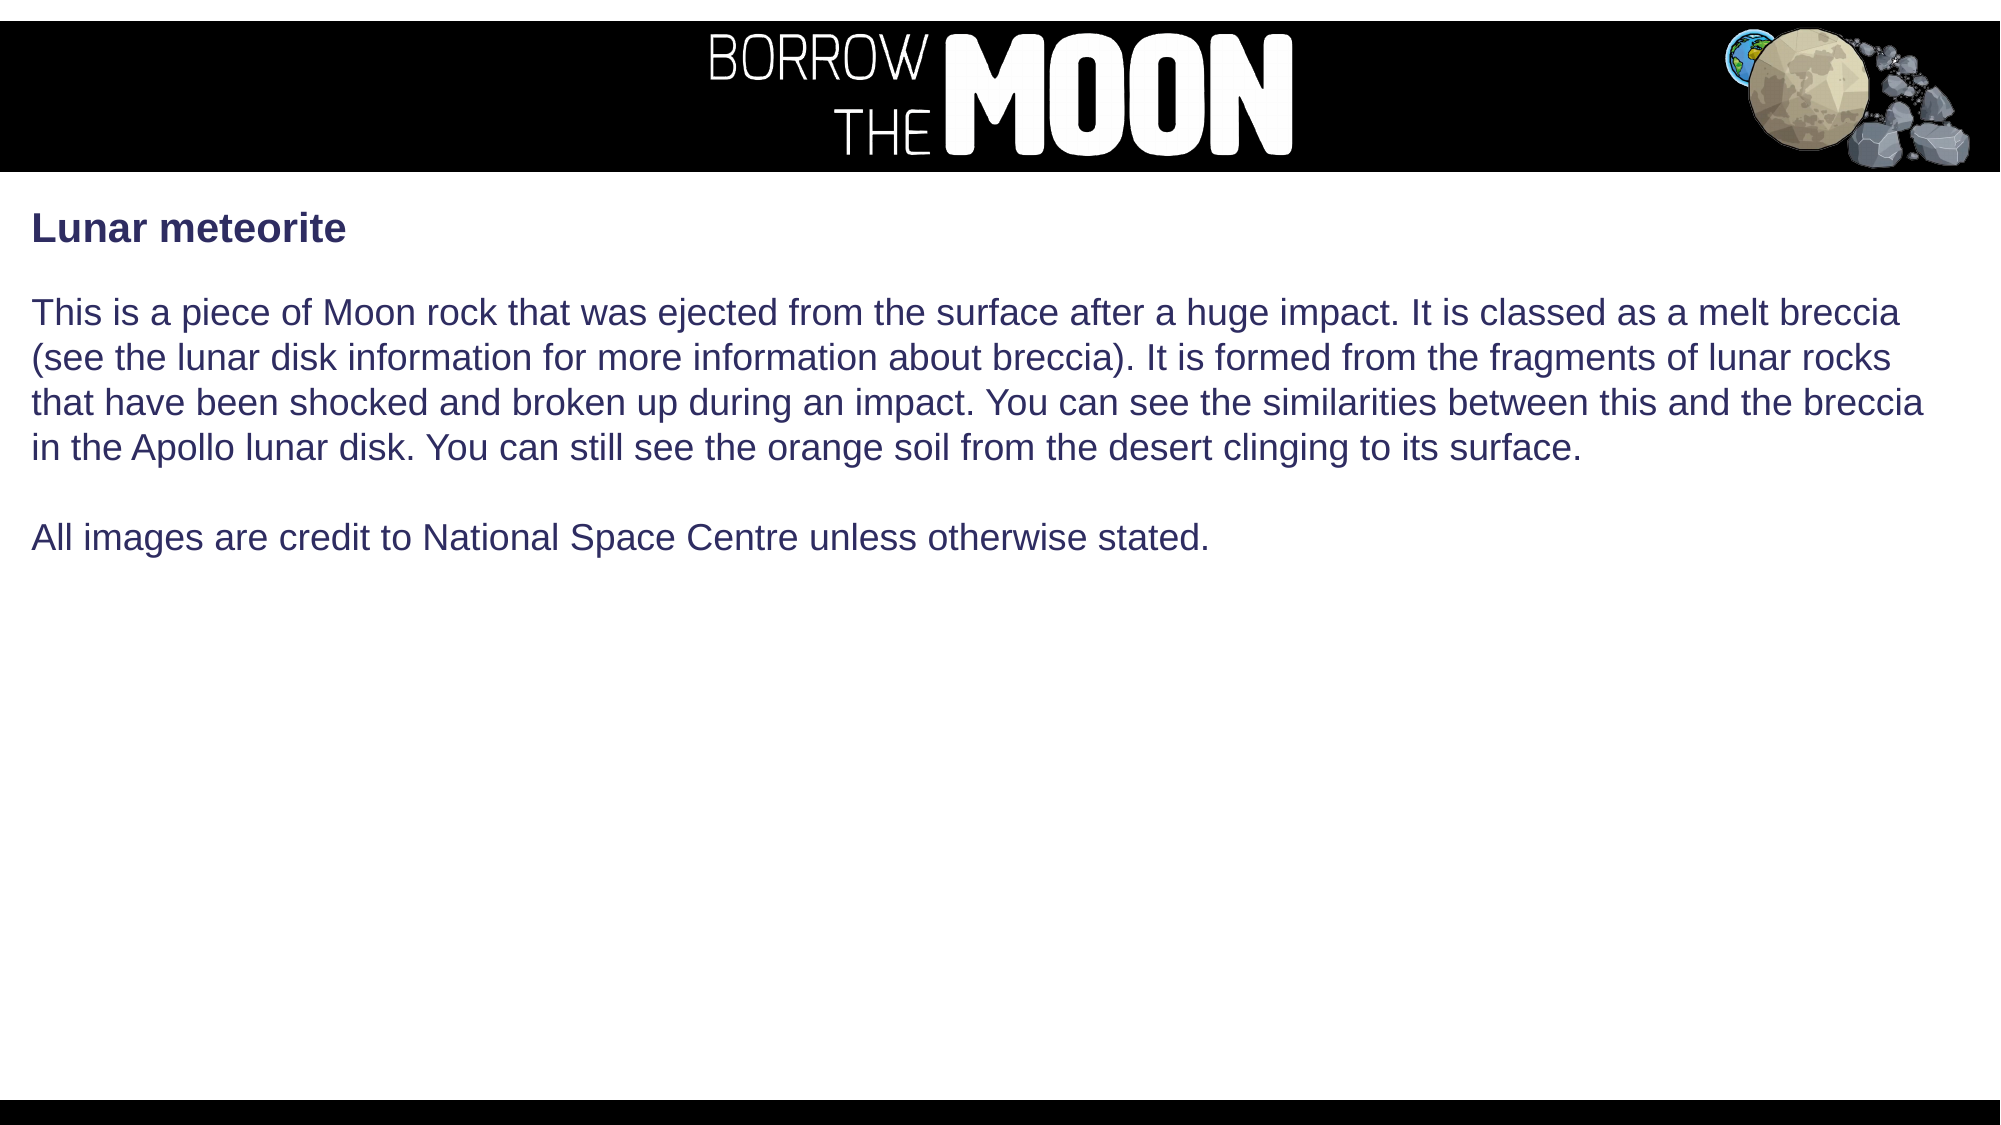

Lunar meteorite
This is a piece of Moon rock that was ejected from the surface after a huge impact. It is classed as a melt breccia (see the lunar disk information for more information about breccia). It is formed from the fragments of lunar rocks that have been shocked and broken up during an impact. You can see the similarities between this and the breccia in the Apollo lunar disk. You can still see the orange soil from the desert clinging to its surface.
All images are credit to National Space Centre unless otherwise stated.